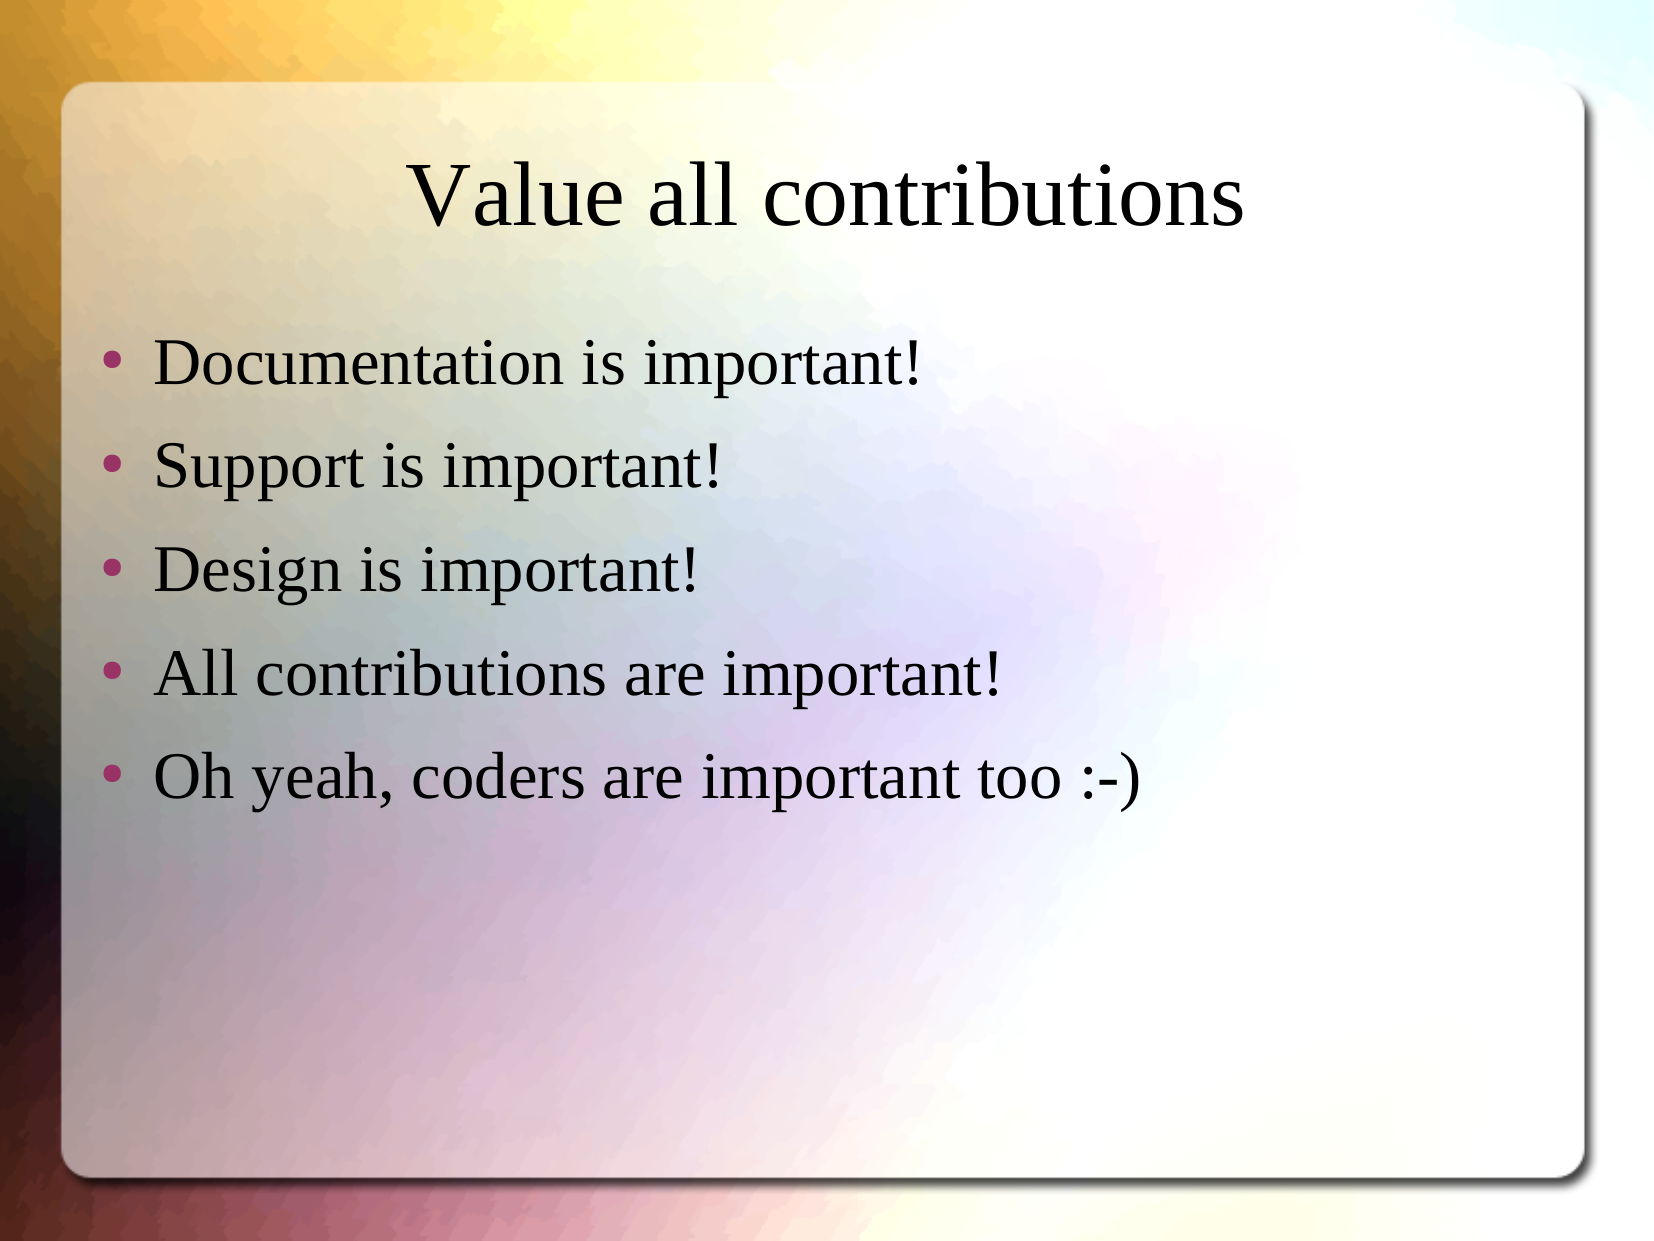

# Value all contributions
Documentation is important!
Support is important!
Design is important!
All contributions are important!
Oh yeah, coders are important too :-)